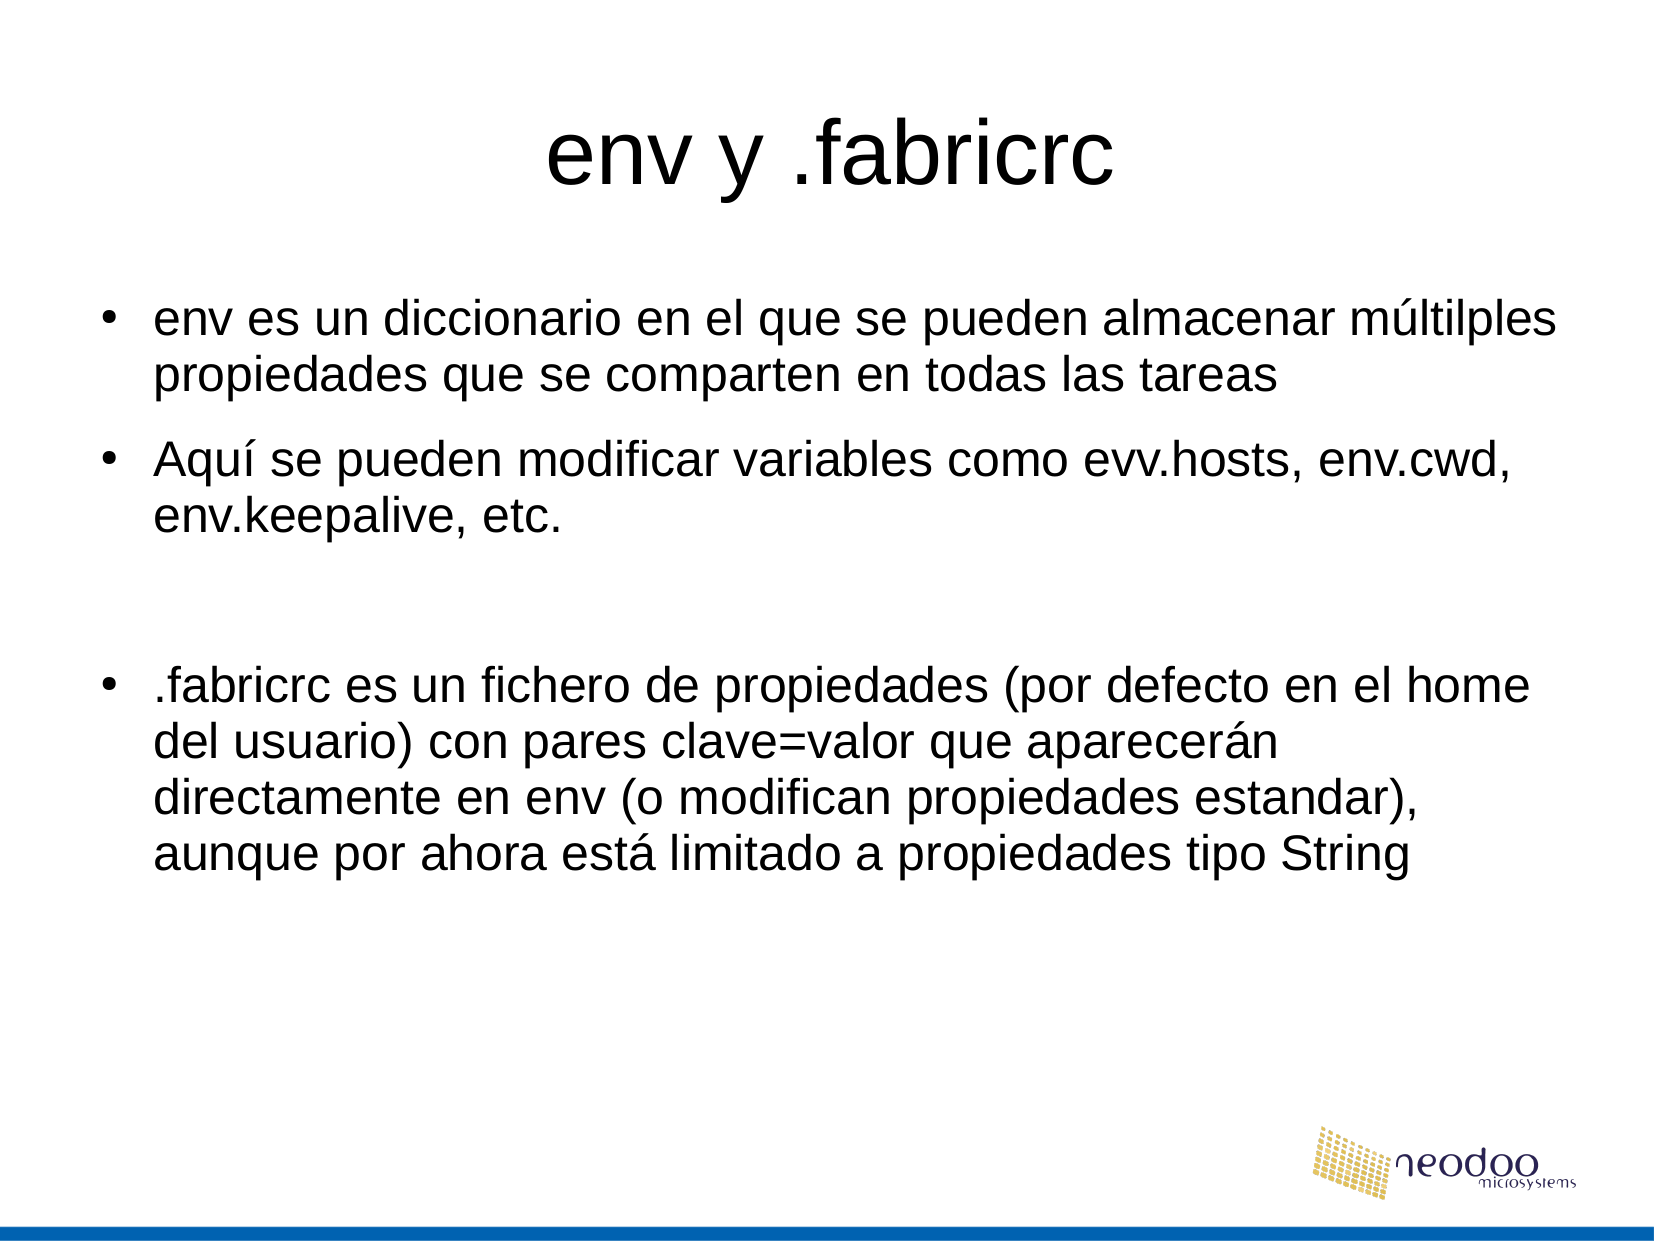

# env y .fabricrc
env es un diccionario en el que se pueden almacenar múltilples propiedades que se comparten en todas las tareas
Aquí se pueden modificar variables como evv.hosts, env.cwd, env.keepalive, etc.
.fabricrc es un fichero de propiedades (por defecto en el home del usuario) con pares clave=valor que aparecerán directamente en env (o modifican propiedades estandar), aunque por ahora está limitado a propiedades tipo String